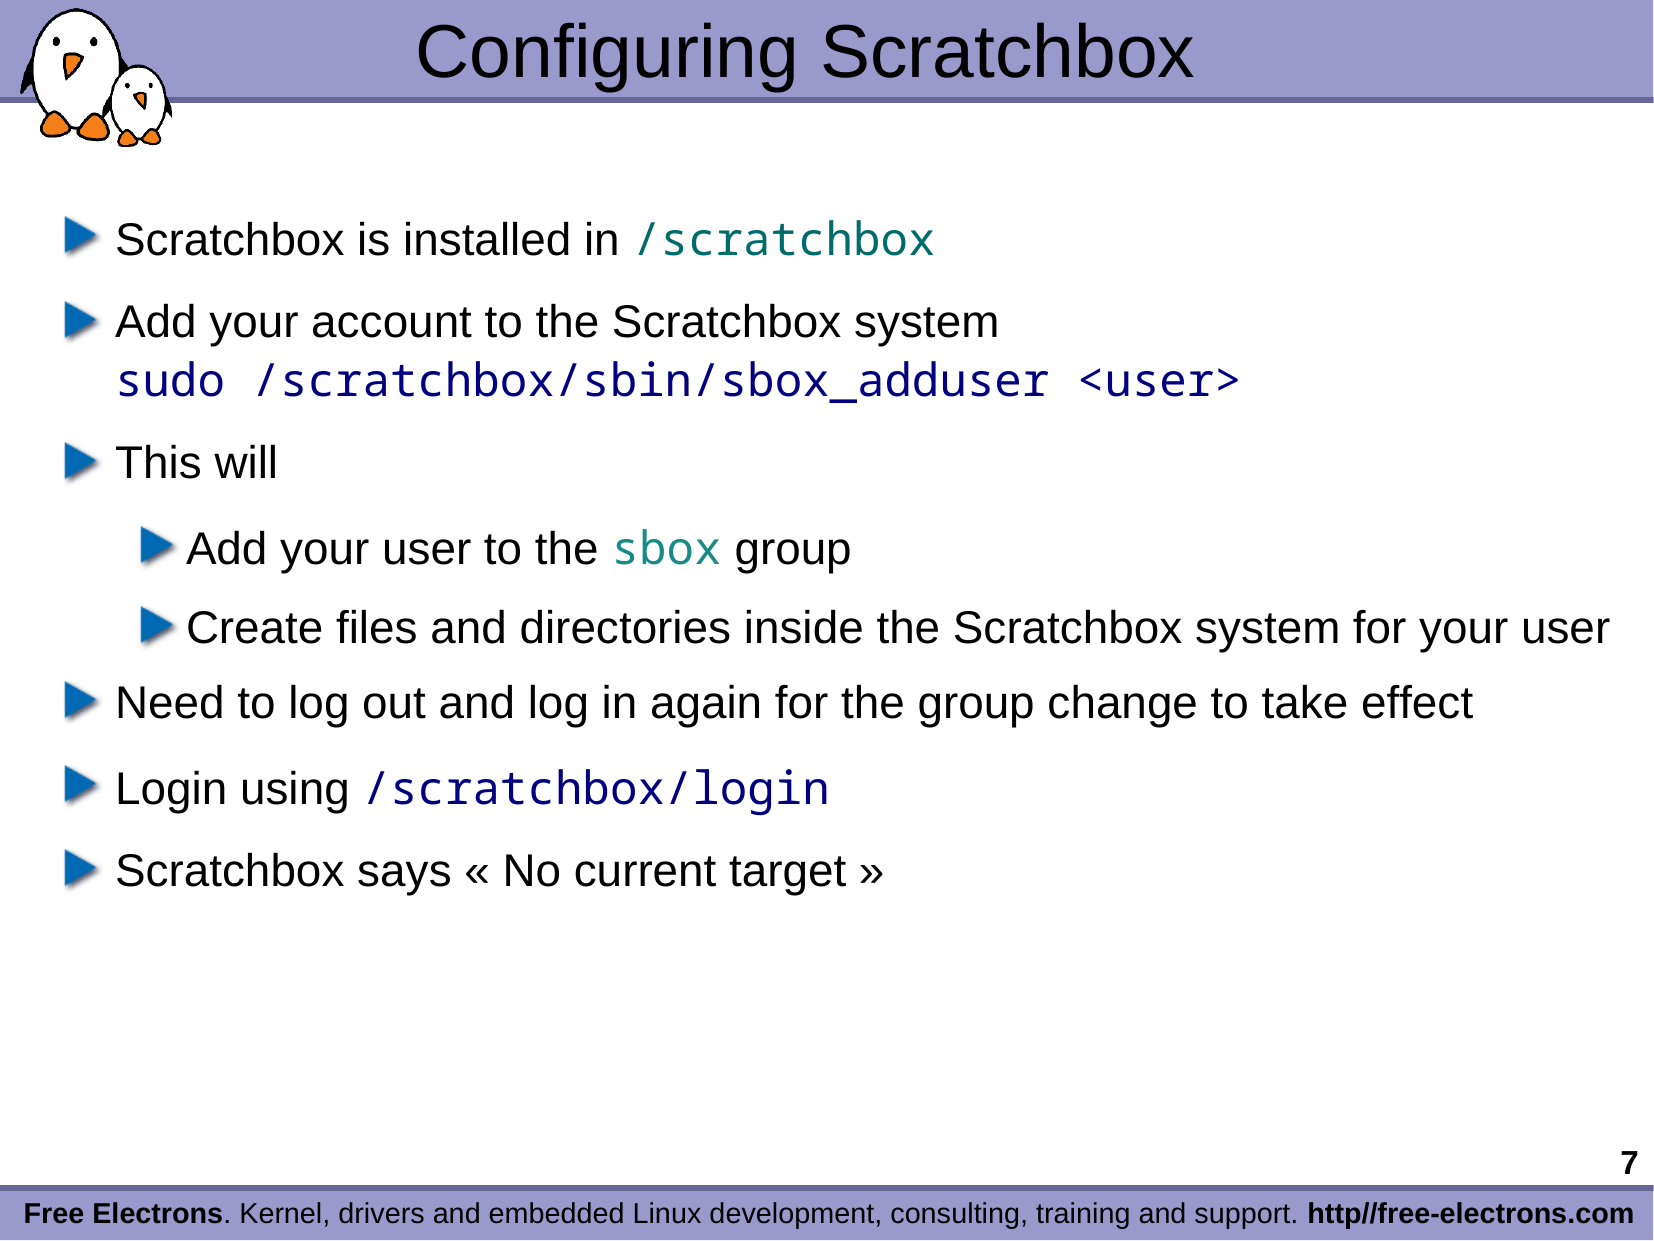

# Configuring Scratchbox
Scratchbox is installed in /scratchbox
Add your account to the Scratchbox system
sudo /scratchbox/sbin/sbox_adduser <user>
This will
Add your user to the sbox group
Create files and directories inside the Scratchbox system for your user
Need to log out and log in again for the group change to take effect
Login using /scratchbox/login
Scratchbox says « No current target »